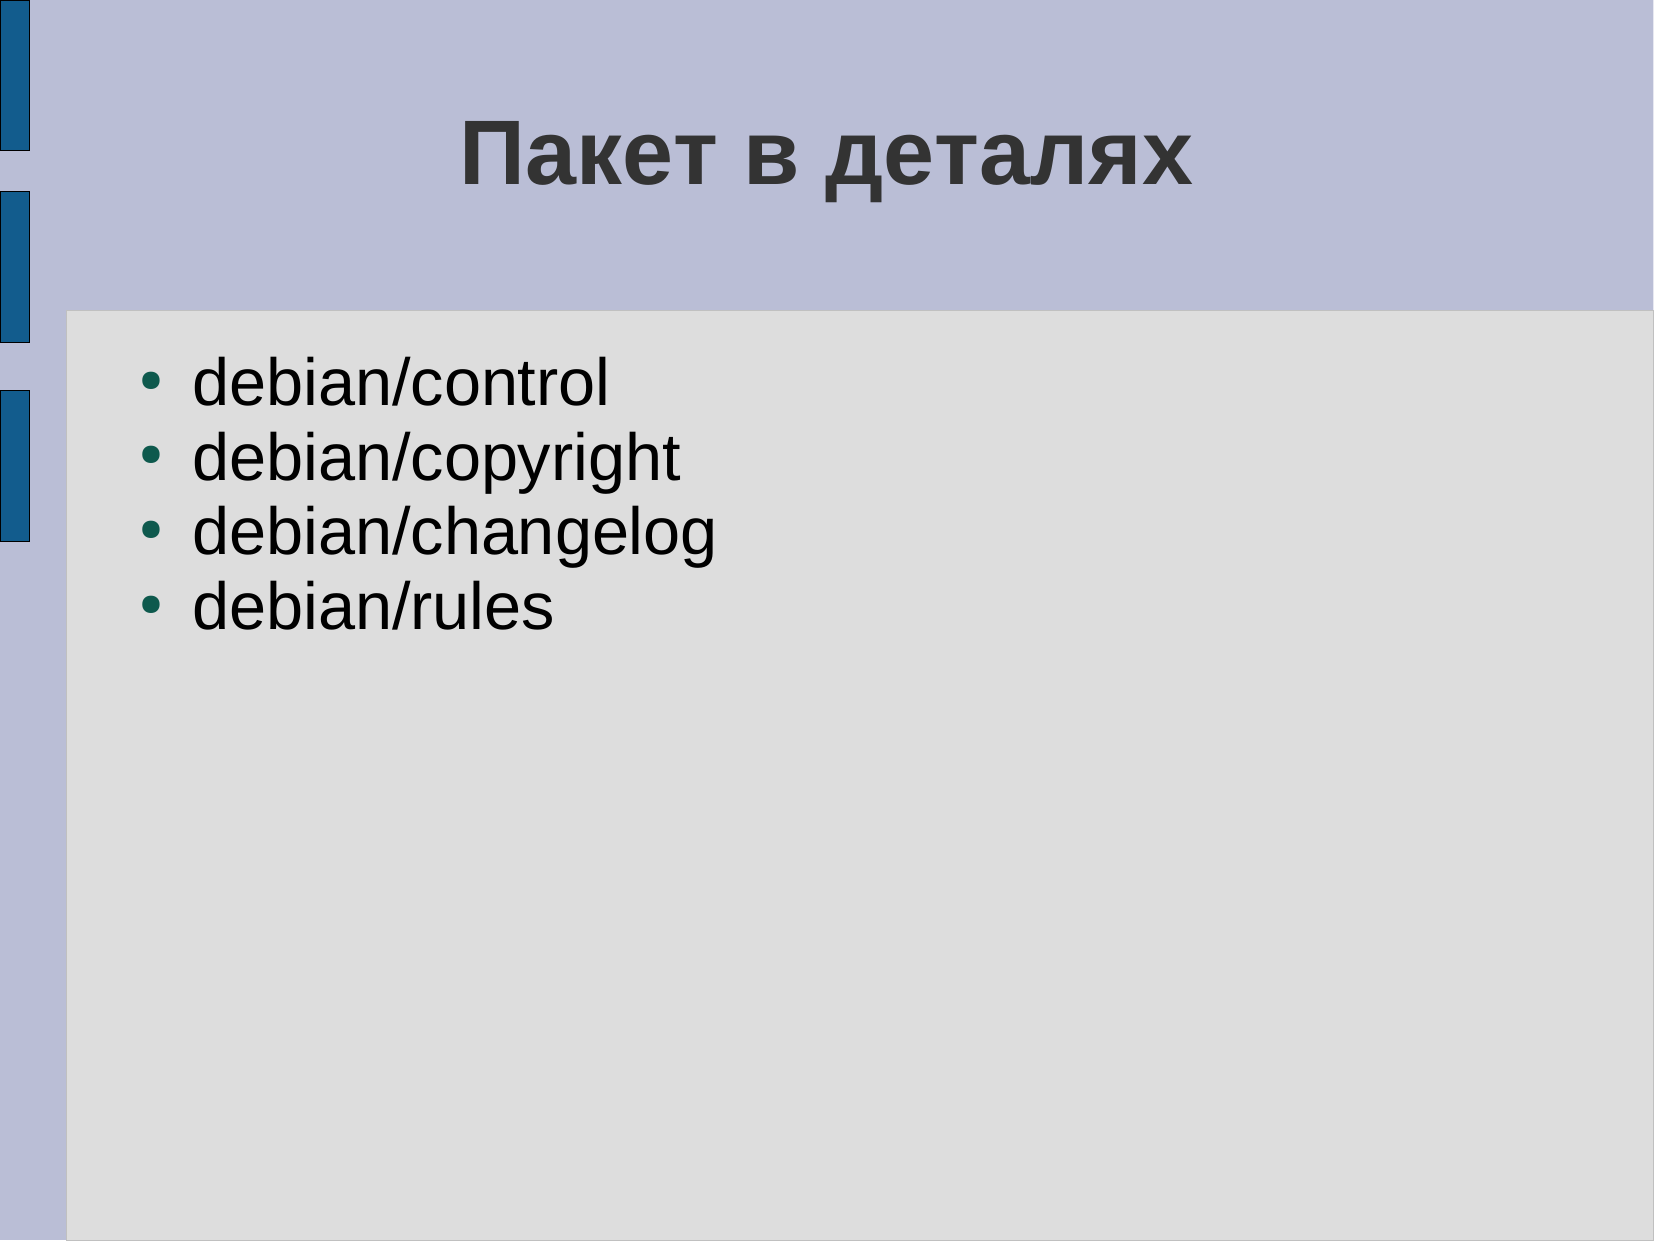

# Пакет в деталях
debian/control
debian/copyright
debian/changelog
debian/rules